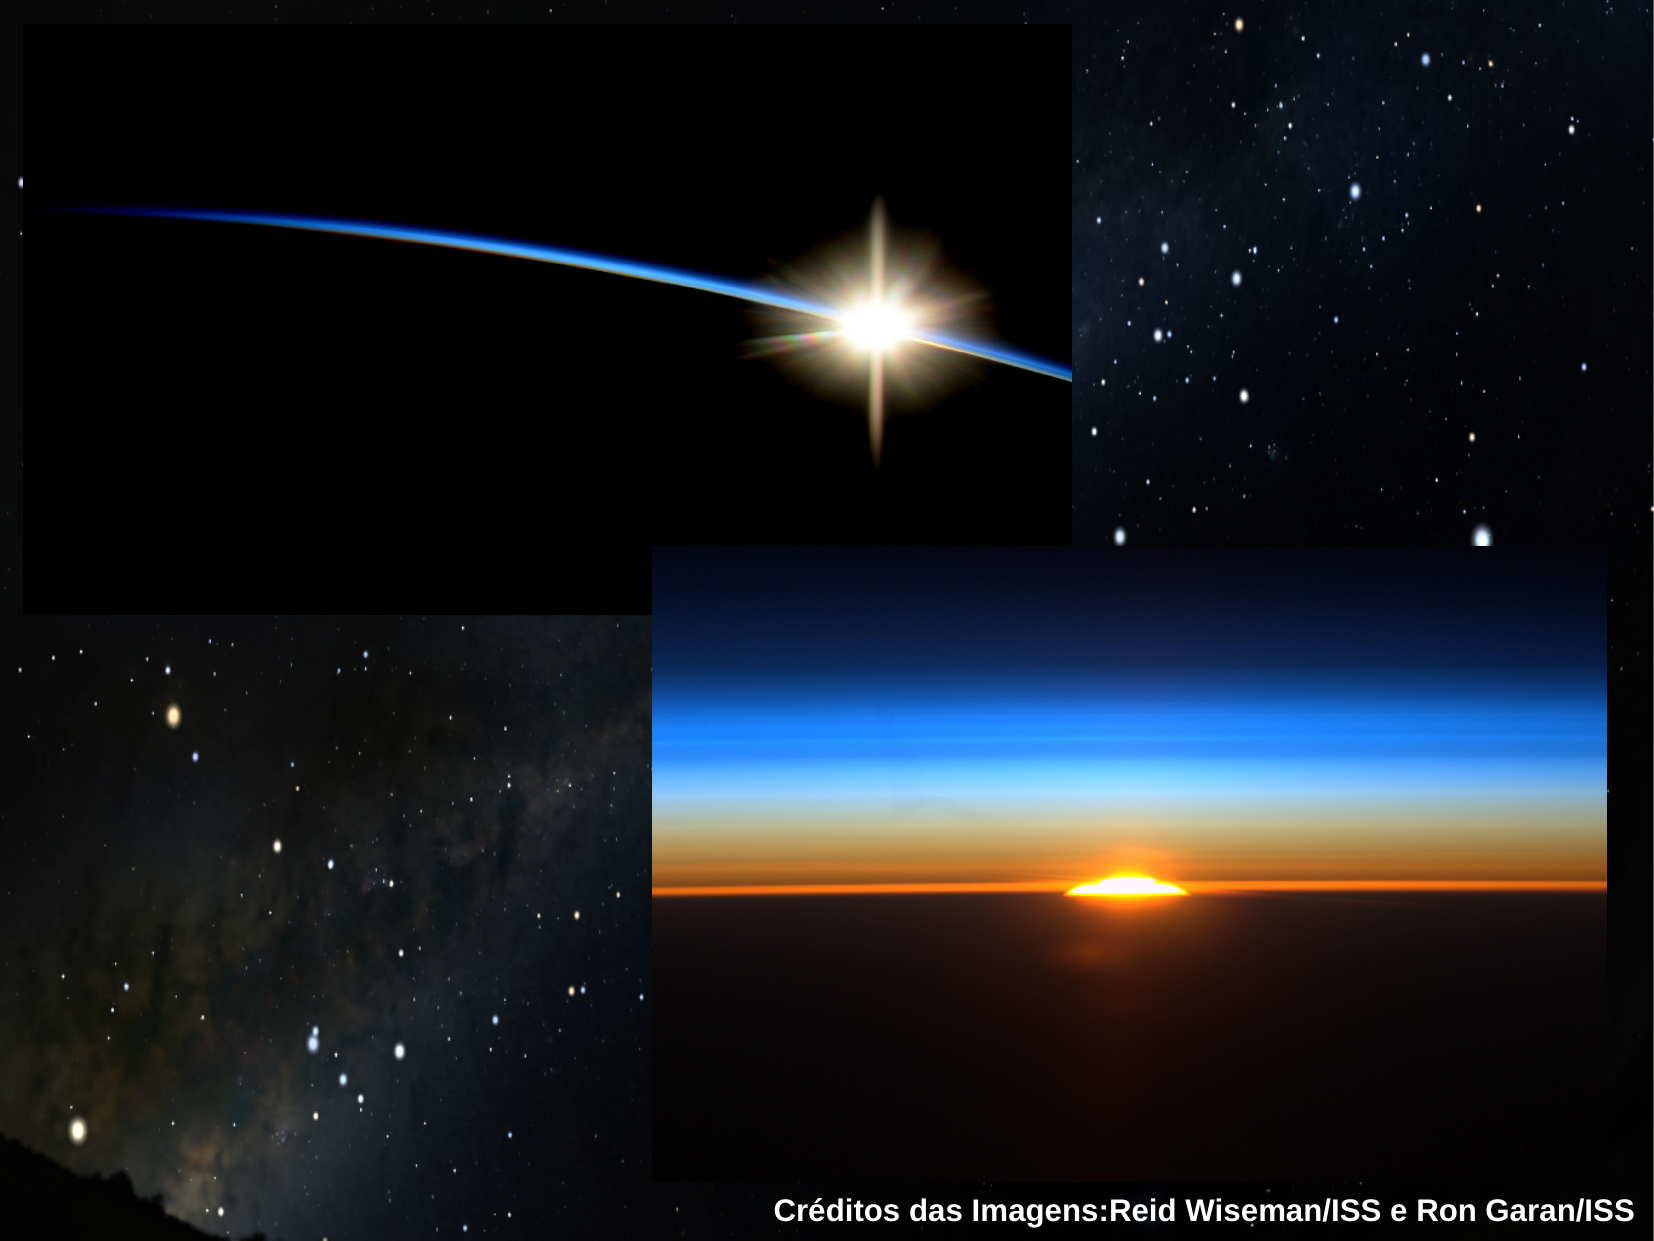

Créditos das Imagens:Reid Wiseman/ISS e Ron Garan/ISS